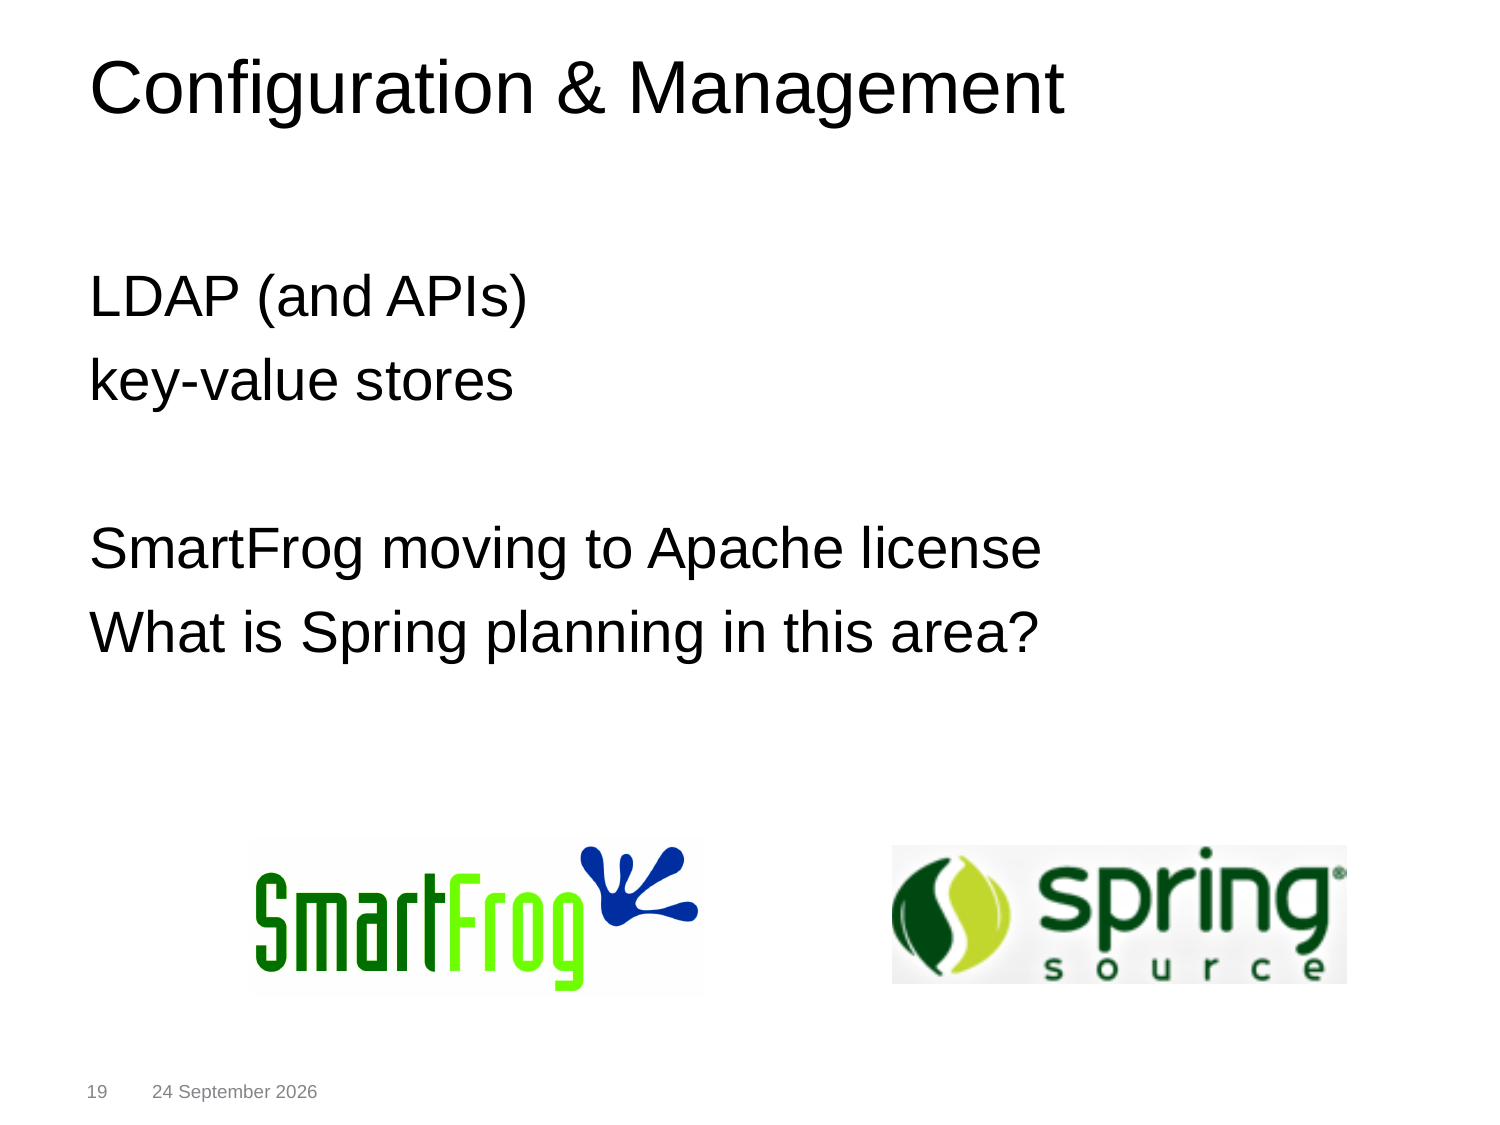

# Configuration & Management
LDAP (and APIs)
key-value stores
SmartFrog moving to Apache license
What is Spring planning in this area?